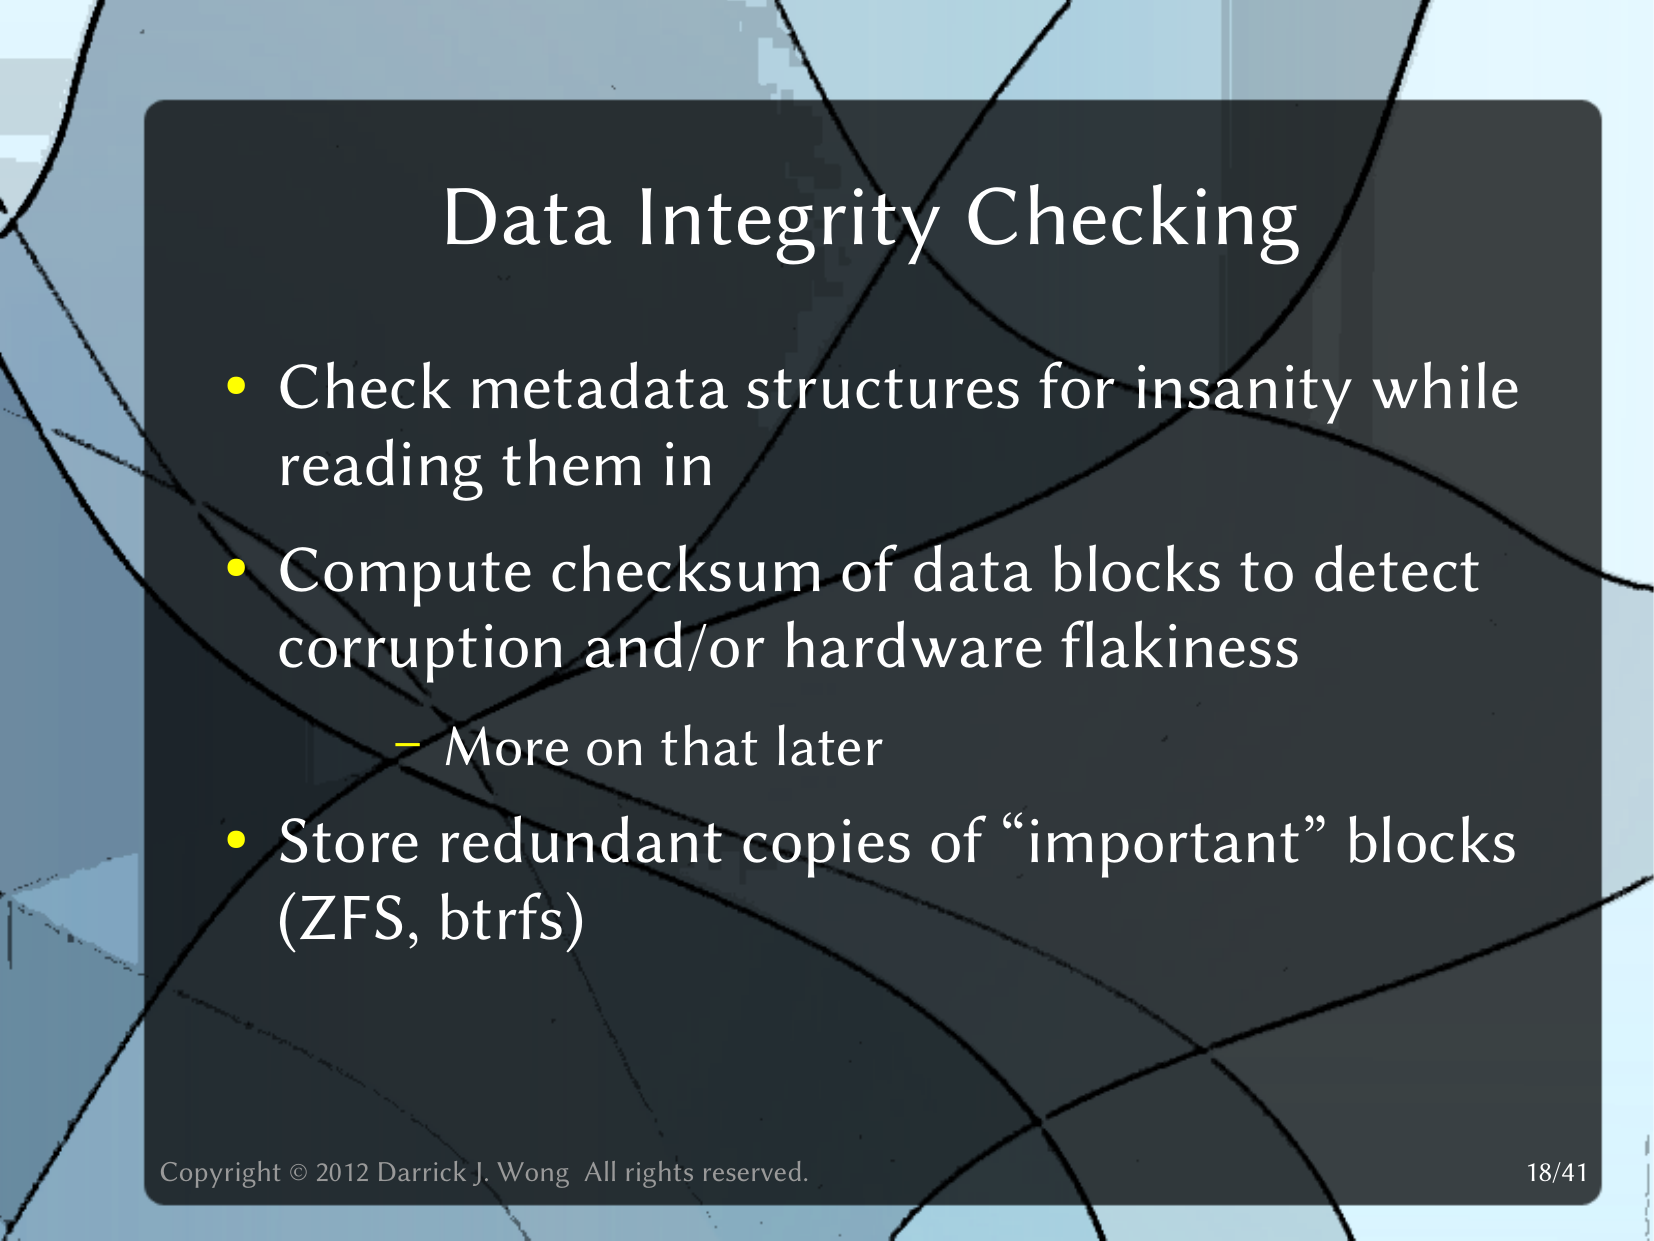

# Data Integrity Checking
Check metadata structures for insanity while reading them in
Compute checksum of data blocks to detect corruption and/or hardware flakiness
More on that later
Store redundant copies of “important” blocks (ZFS, btrfs)
18